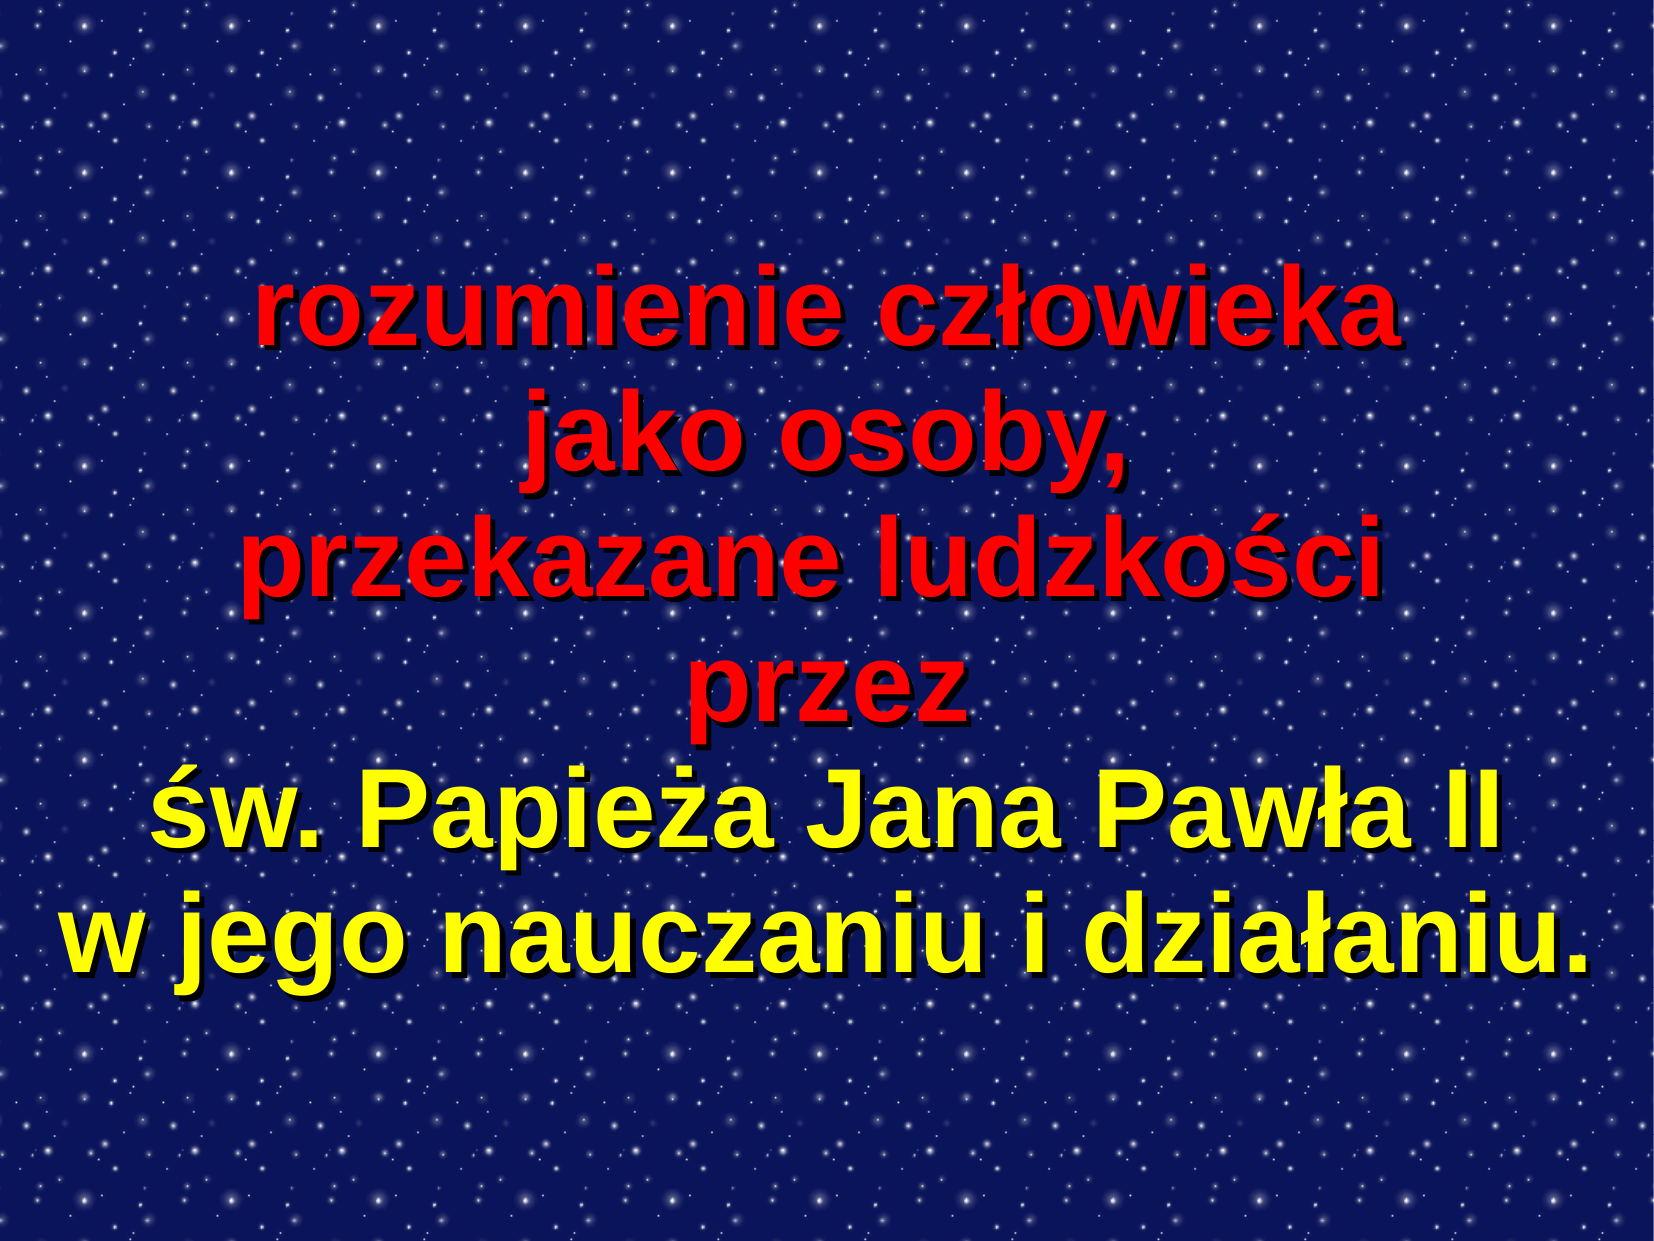

# rozumienie człowieka
jako osoby,
przekazane ludzkości
przez
św. Papieża Jana Pawła II
w jego nauczaniu i działaniu.